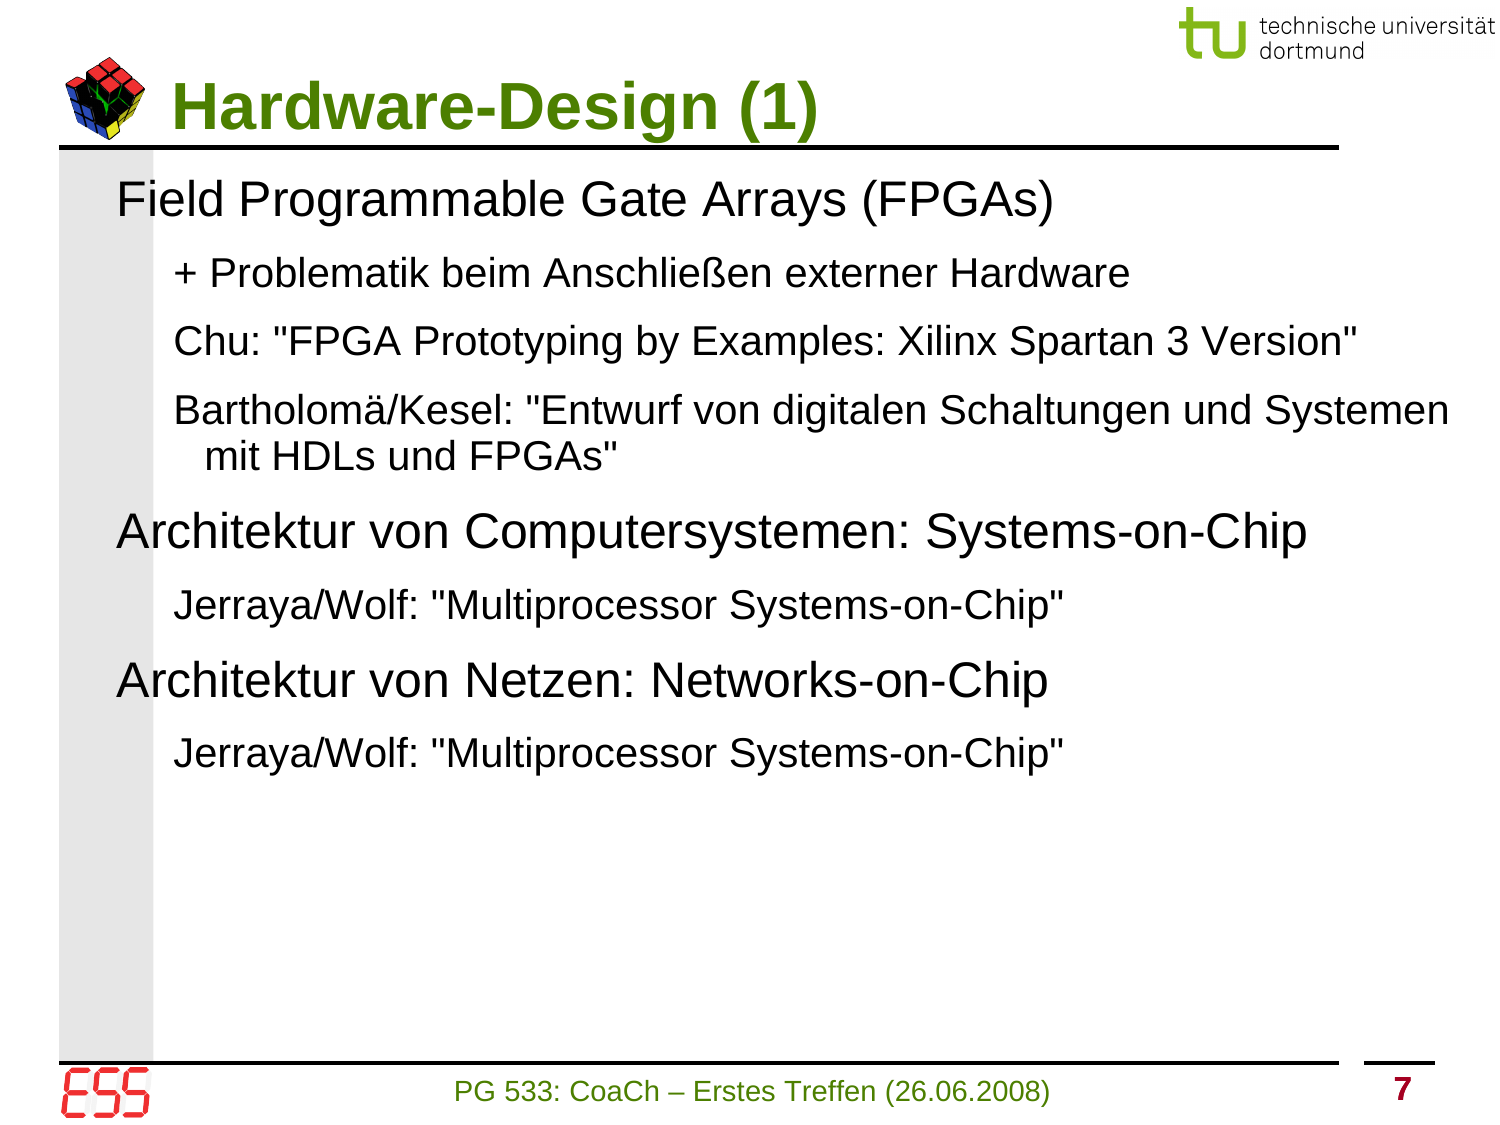

# Hardware-Design (1)
Field Programmable Gate Arrays (FPGAs)
+ Problematik beim Anschließen externer Hardware
Chu: "FPGA Prototyping by Examples: Xilinx Spartan 3 Version"
Bartholomä/Kesel: "Entwurf von digitalen Schaltungen und Systemen mit HDLs und FPGAs"
Architektur von Computersystemen: Systems-on-Chip
Jerraya/Wolf: "Multiprocessor Systems-on-Chip"
Architektur von Netzen: Networks-on-Chip
Jerraya/Wolf: "Multiprocessor Systems-on-Chip"